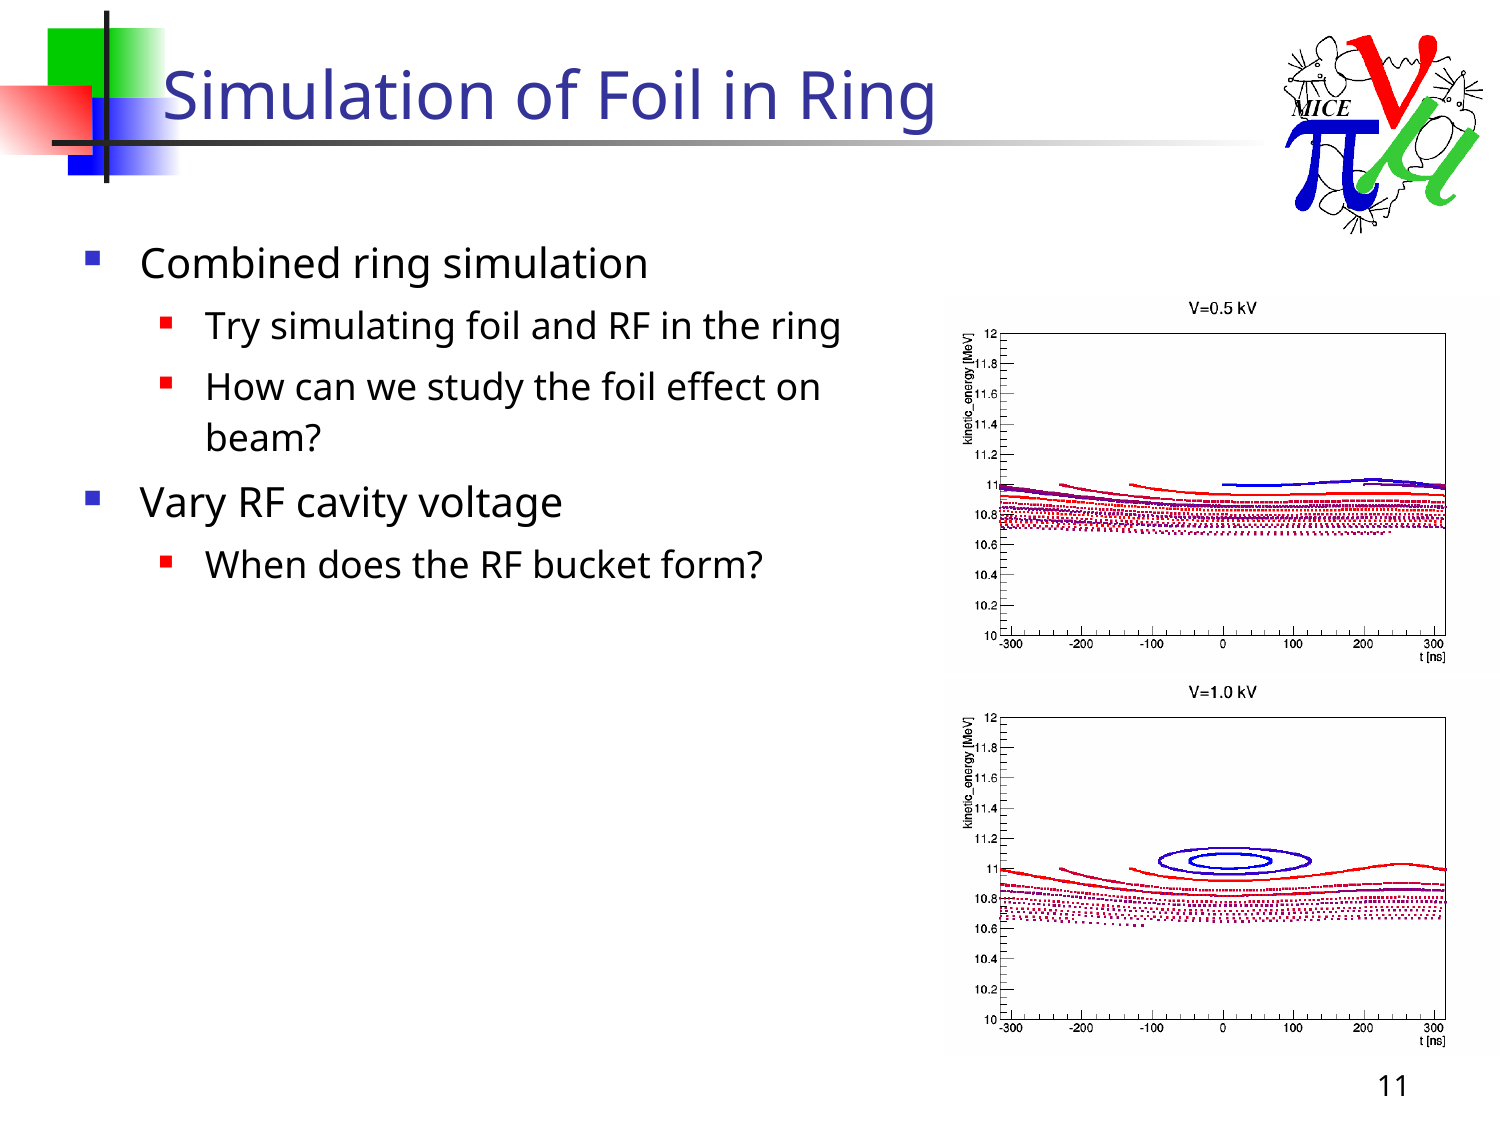

# Simulation of Foil in Ring
Combined ring simulation
Try simulating foil and RF in the ring
How can we study the foil effect on beam?
Vary RF cavity voltage
When does the RF bucket form?
11